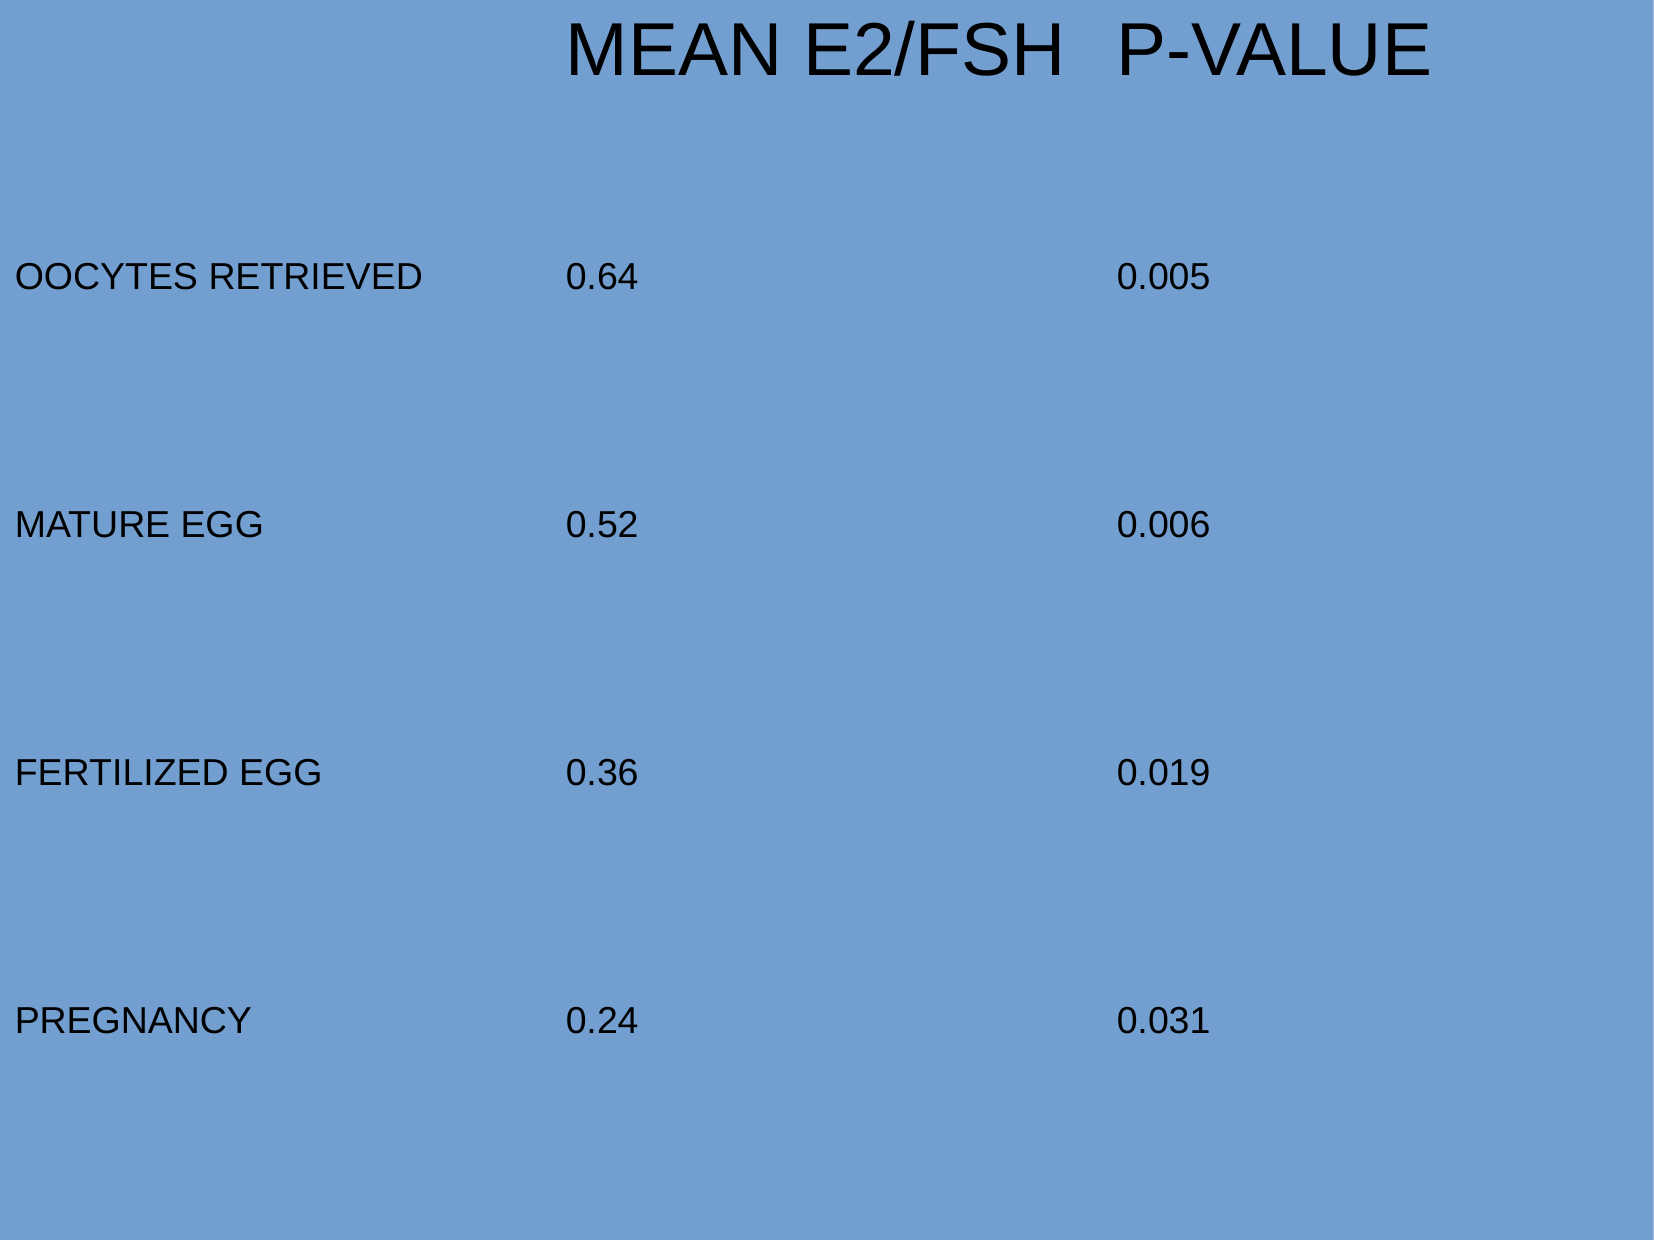

| | MEAN E2/FSH | P-VALUE |
| --- | --- | --- |
| OOCYTES RETRIEVED | 0.64 | 0.005 |
| MATURE EGG | 0.52 | 0.006 |
| FERTILIZED EGG | 0.36 | 0.019 |
| PREGNANCY | 0.24 | 0.031 |